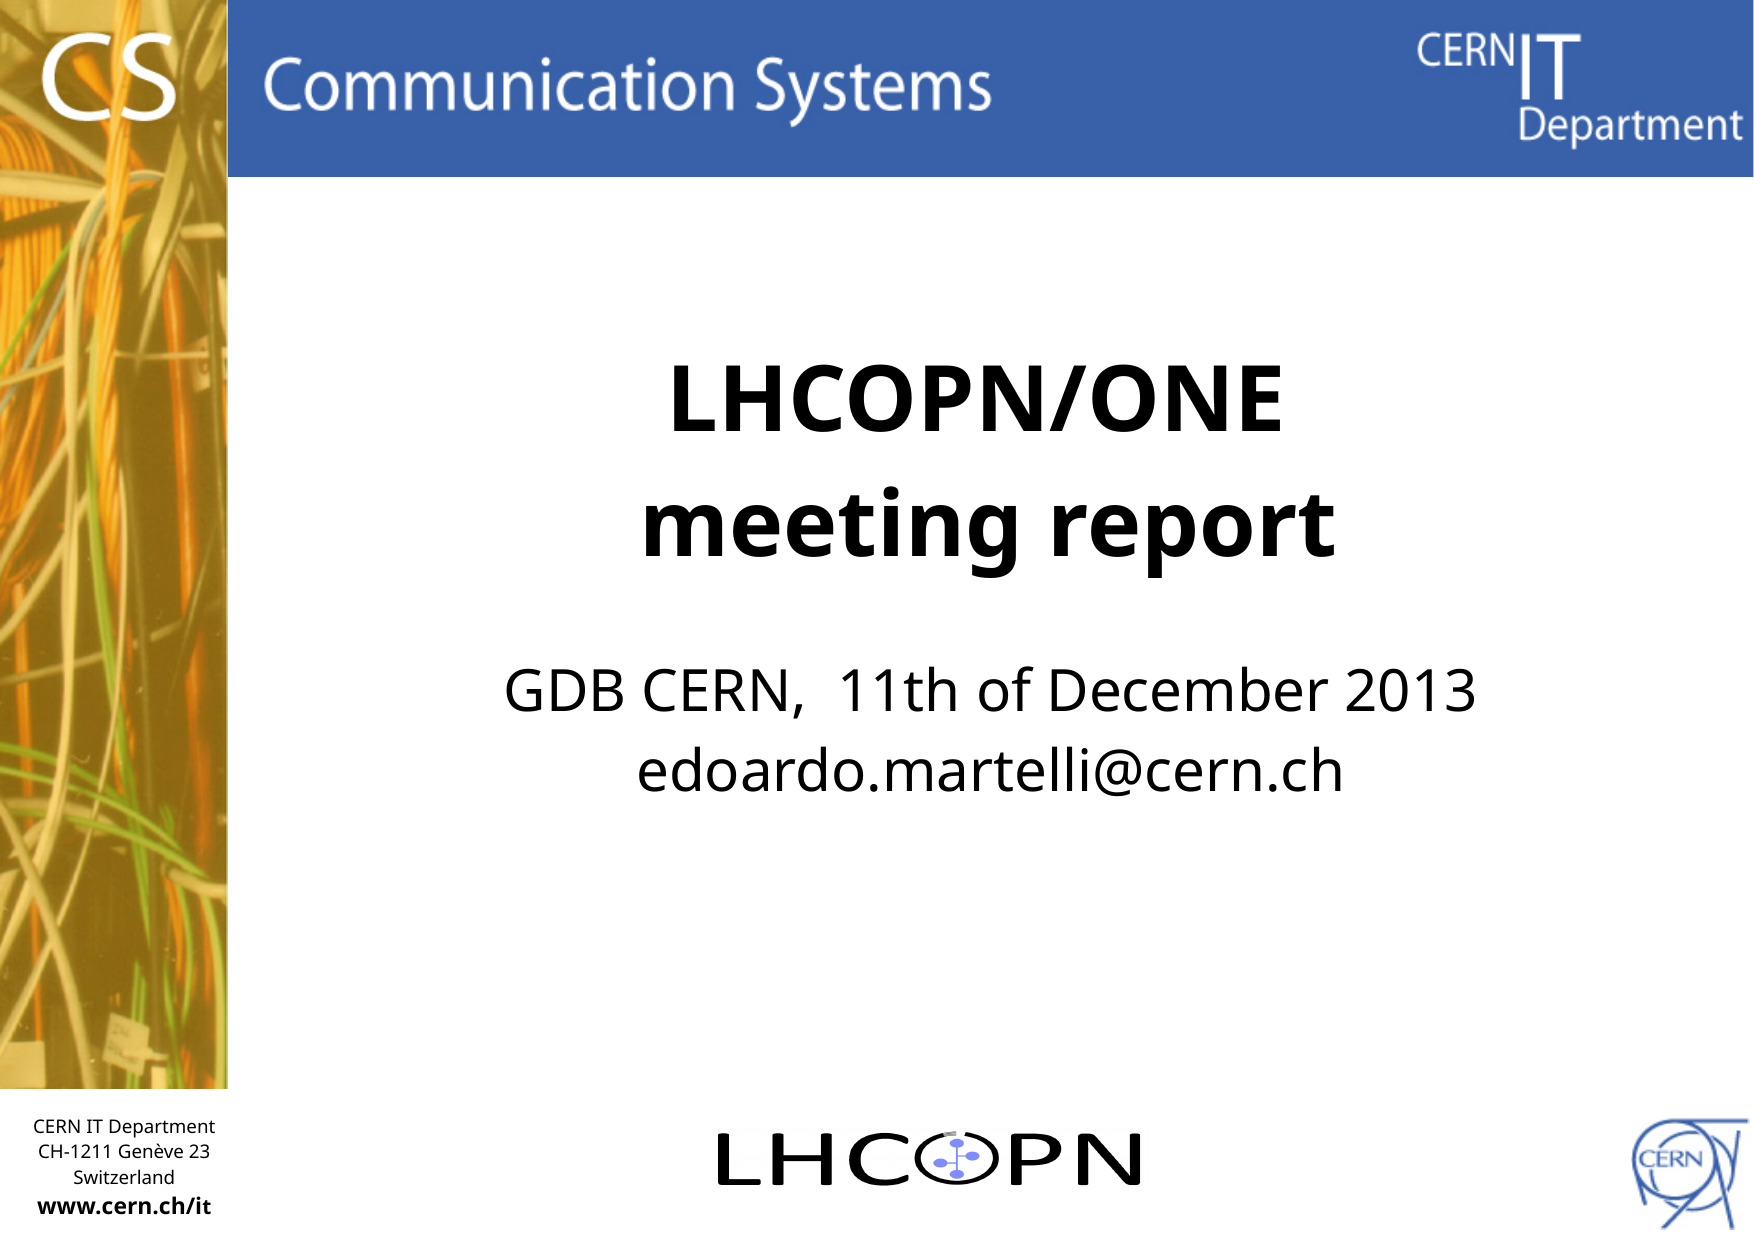

# LHCOPN/ONE meeting report
GDB CERN, 11th of December 2013
edoardo.martelli@cern.ch
CERN IT Department
CH-1211 Genève 23
Switzerland
www.cern.ch/it
1